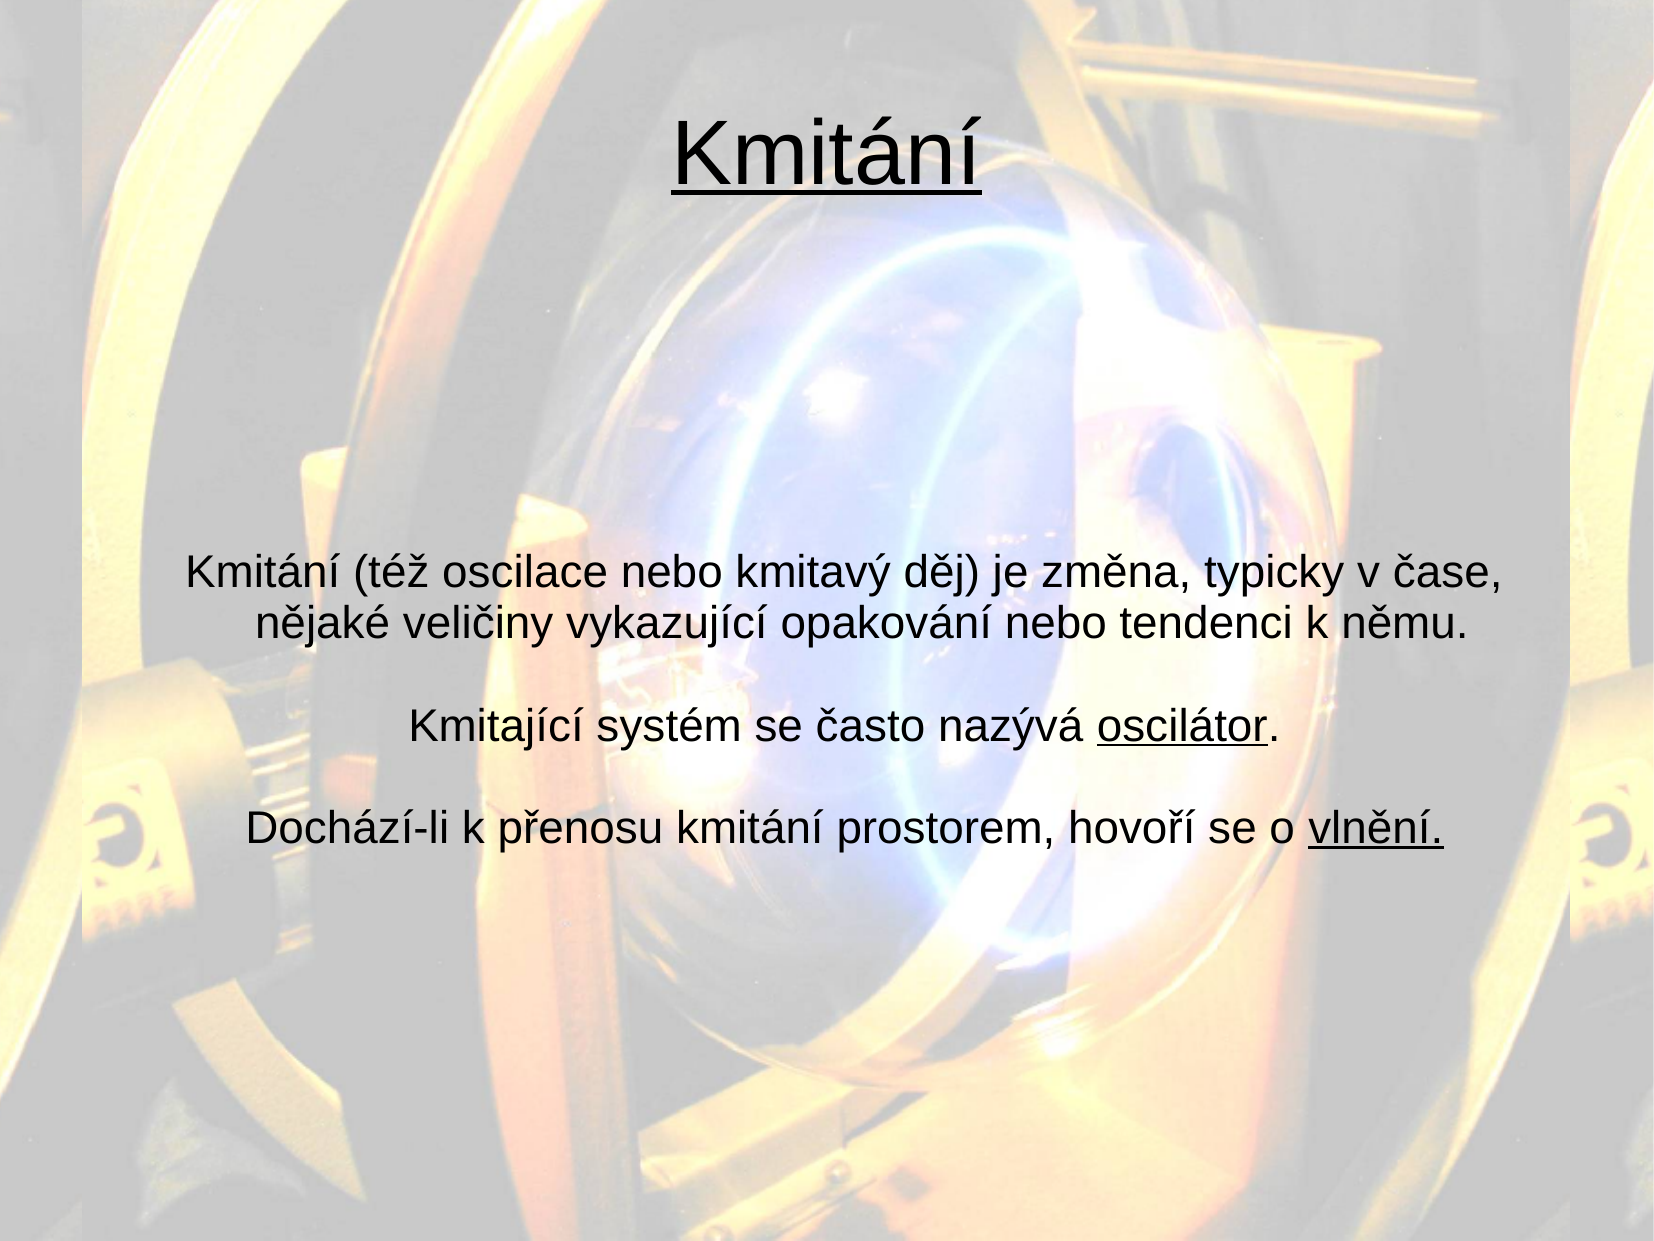

# Kmitání
Kmitání (též oscilace nebo kmitavý děj) je změna, typicky v čase, nějaké veličiny vykazující opakování nebo tendenci k němu.
Kmitající systém se často nazývá oscilátor.
Dochází-li k přenosu kmitání prostorem, hovoří se o vlnění.